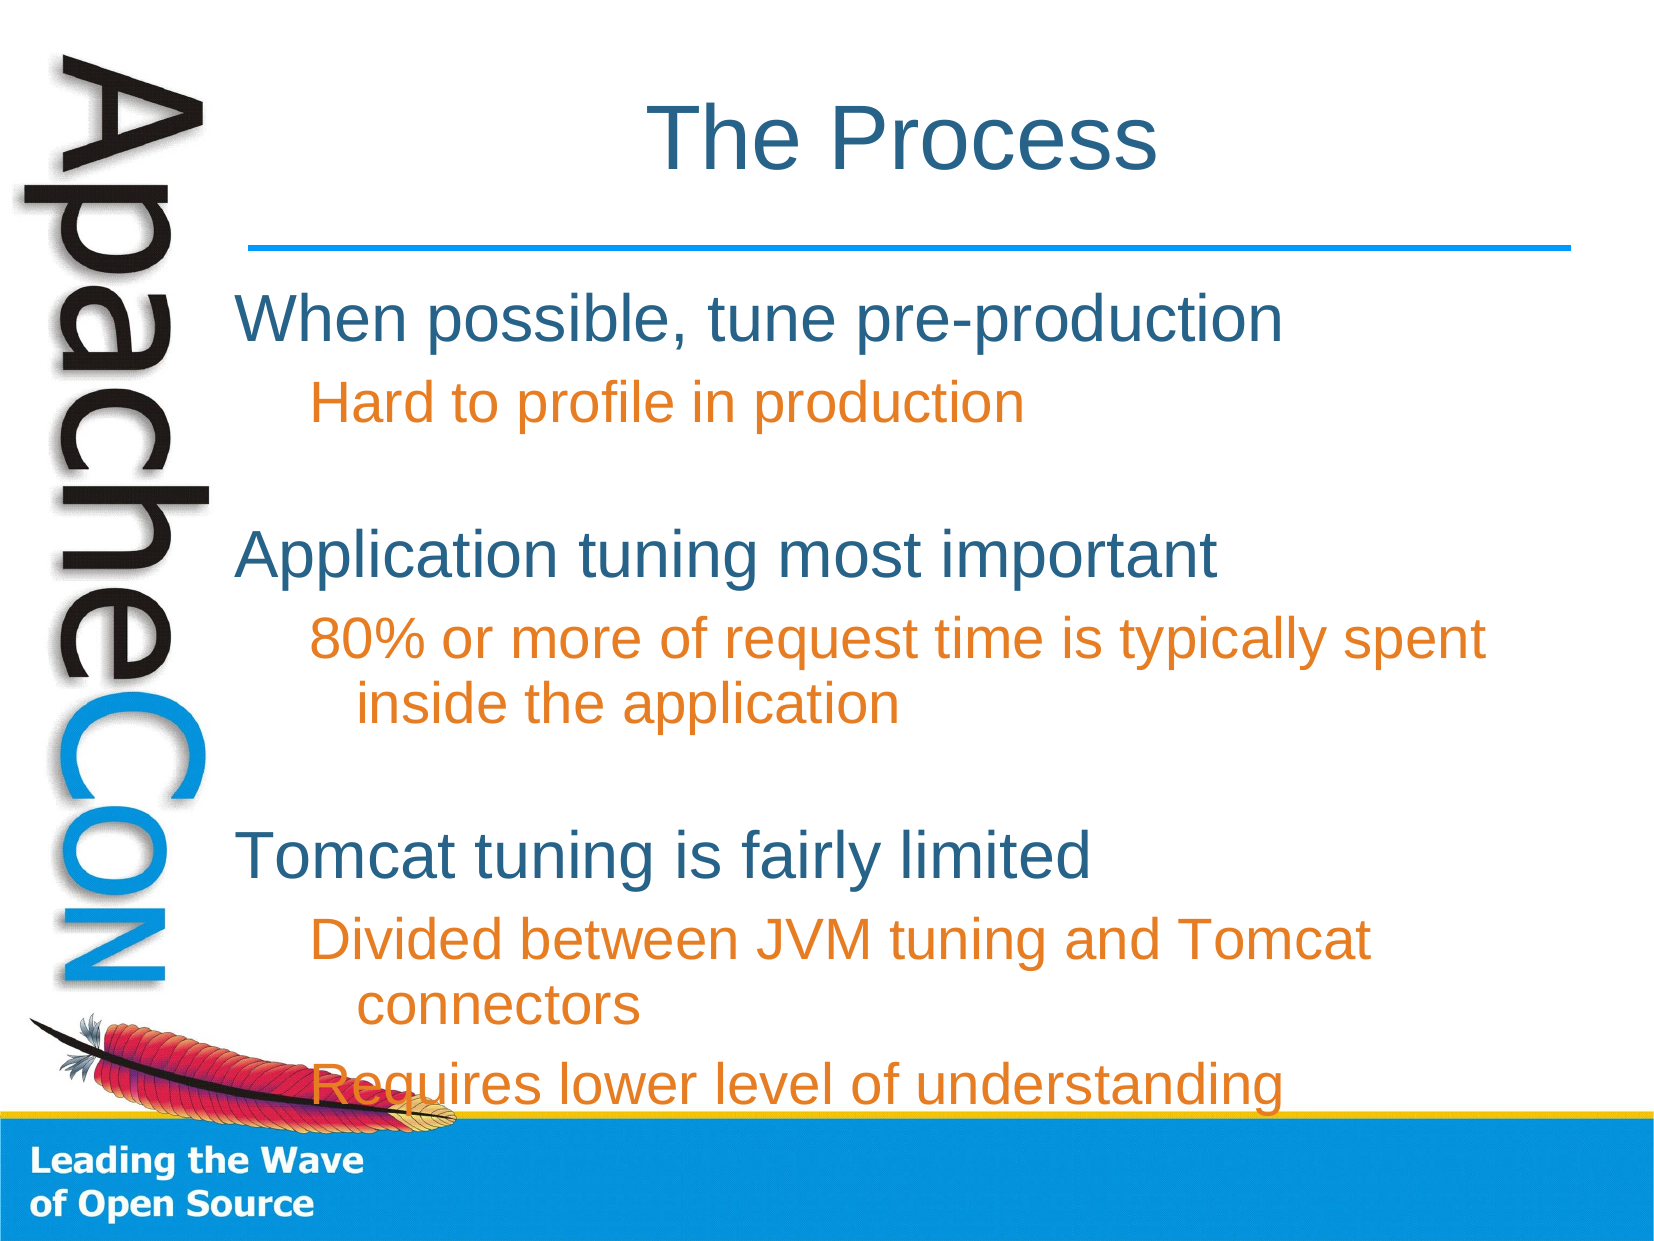

# The Process
When possible, tune pre-production
Hard to profile in production
Application tuning most important
80% or more of request time is typically spent inside the application
Tomcat tuning is fairly limited
Divided between JVM tuning and Tomcat connectors
Requires lower level of understanding